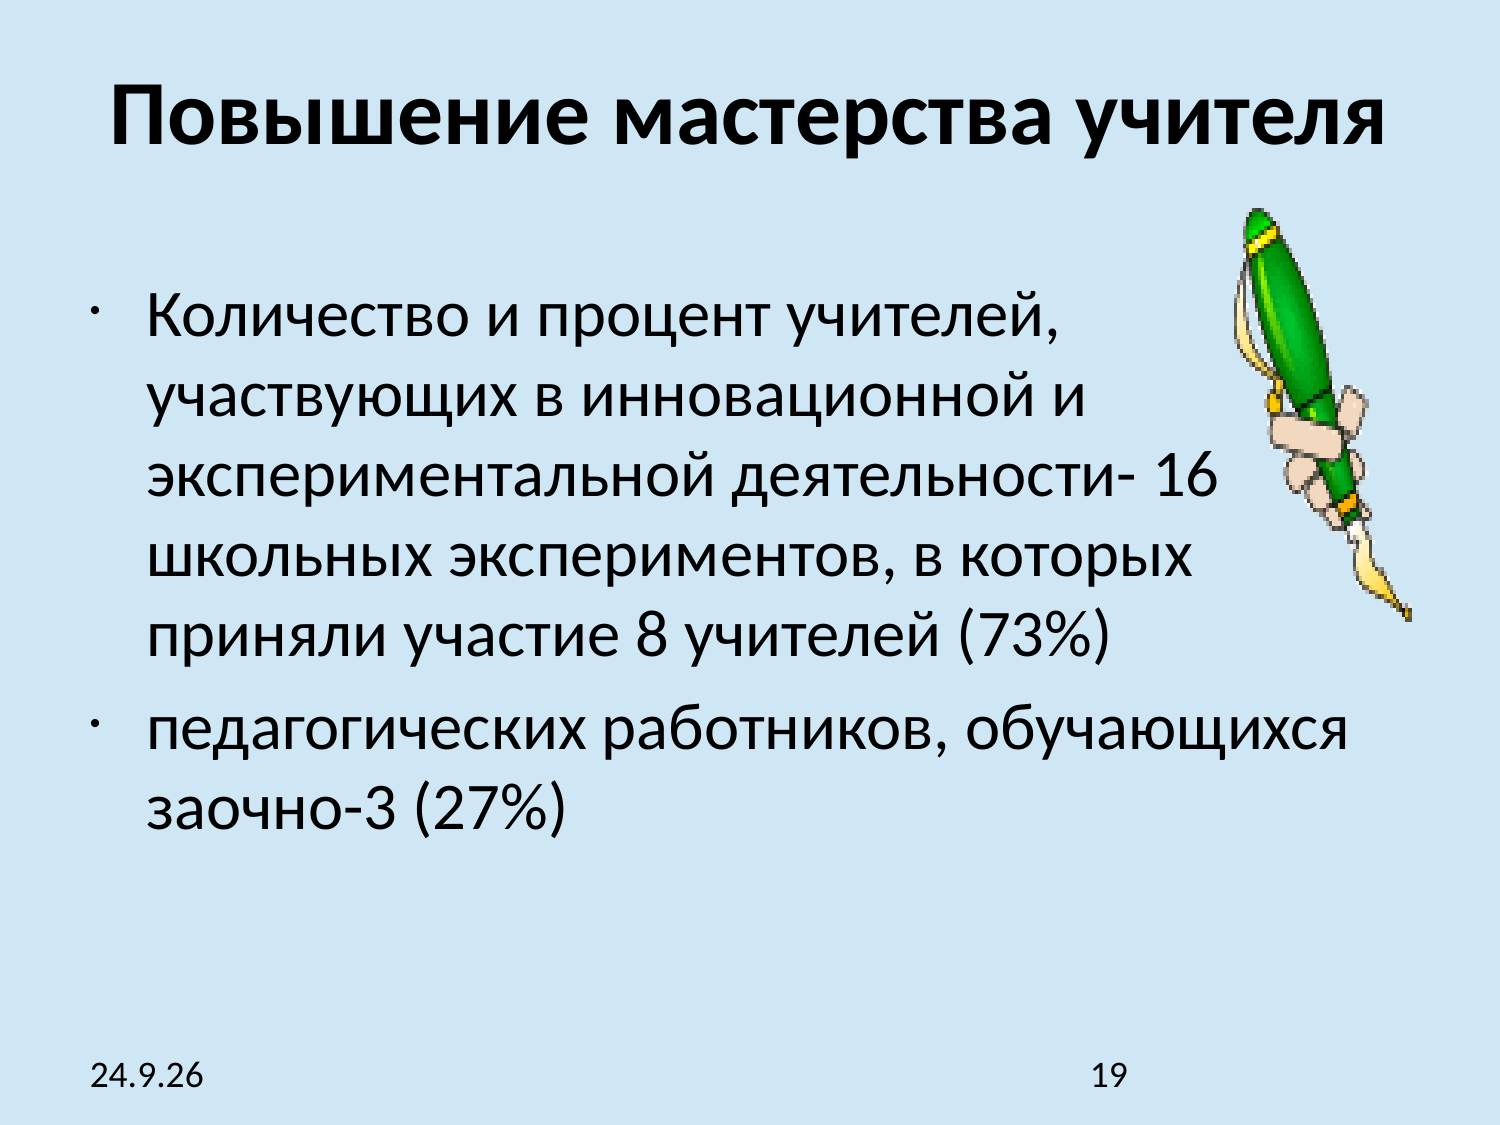

# Повышение мастерства учителя
Количество и процент учителей, участвующих в инновационной и экспериментальной деятельности- 16 школьных экспериментов, в которых приняли участие 8 учителей (73%)
педагогических работников, обучающихся заочно-3 (27%)